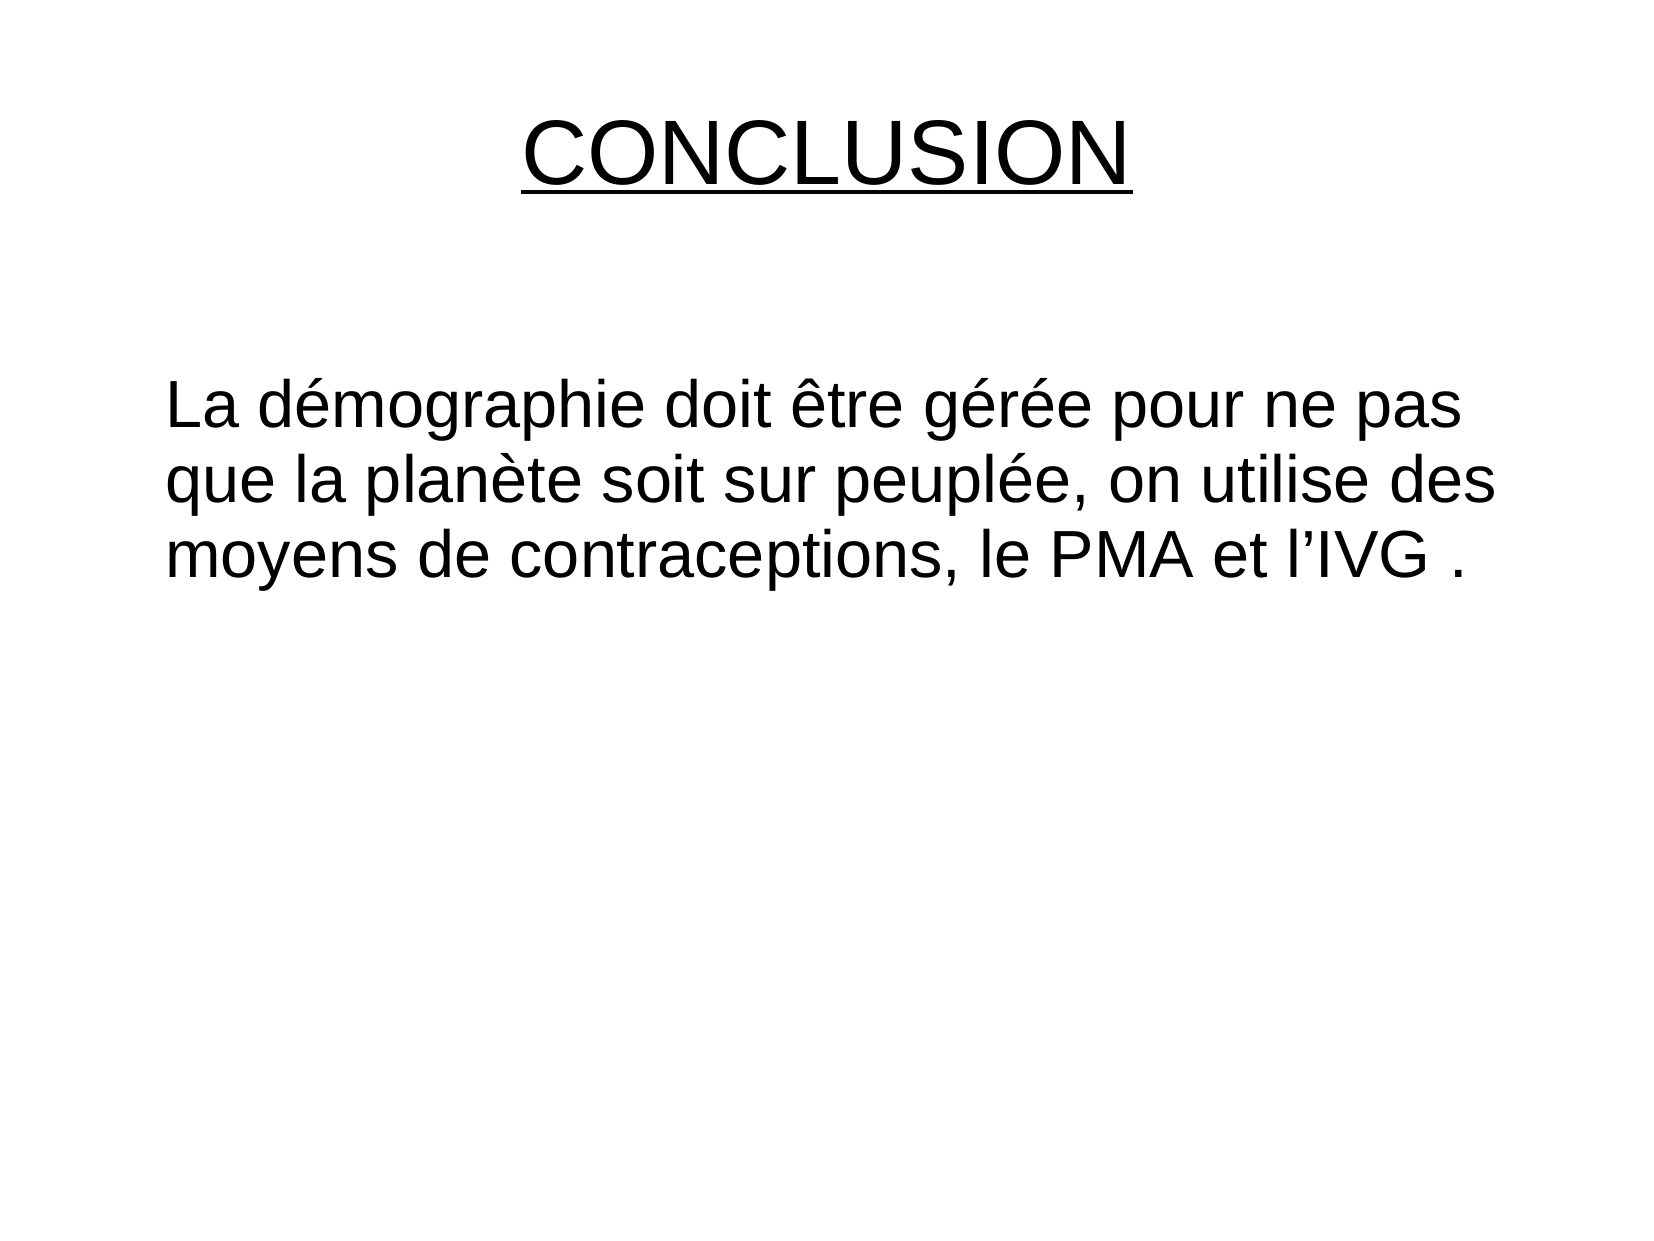

# CONCLUSION
La démographie doit être gérée pour ne pas que la planète soit sur peuplée, on utilise des moyens de contraceptions, le PMA et l’IVG .